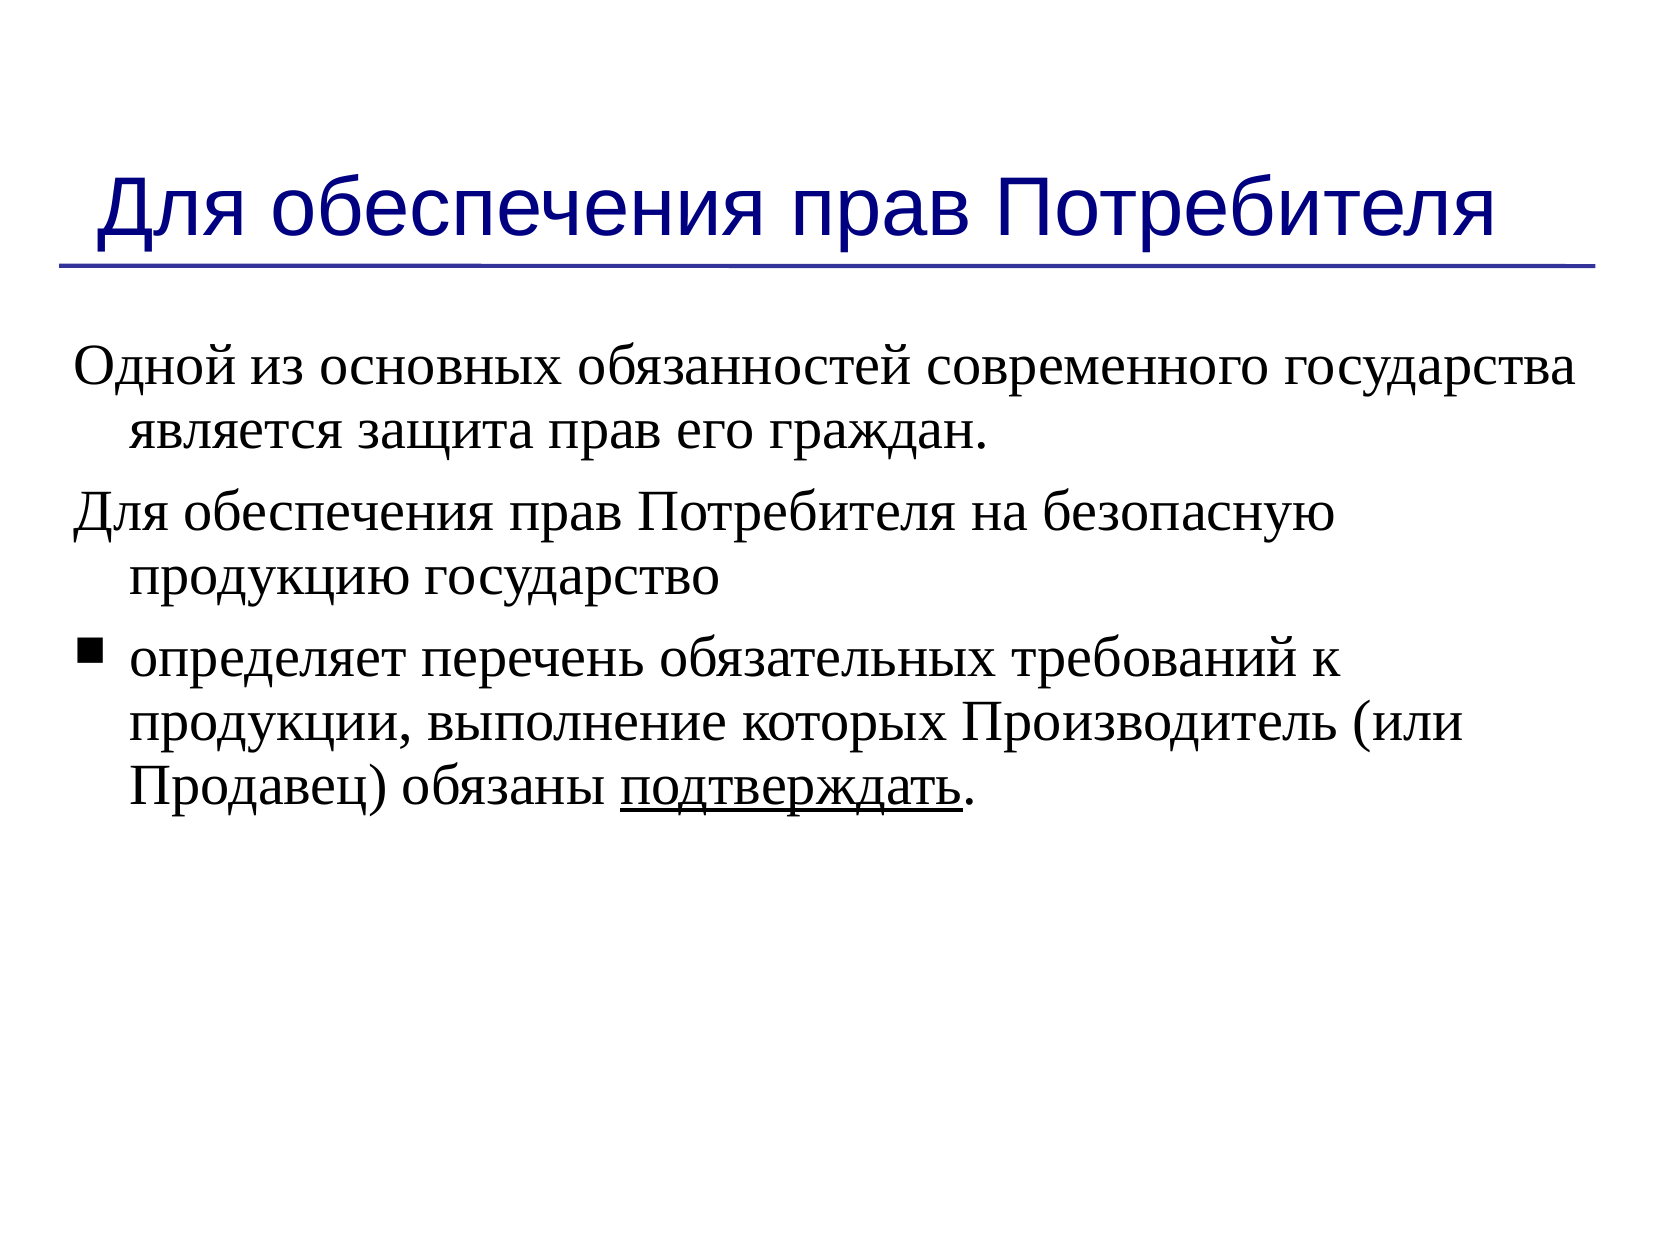

# Для обеспечения прав Потребителя
Одной из основных обязанностей современного государства является защита прав его граждан.
Для обеспечения прав Потребителя на безопасную продукцию государство
определяет перечень обязательных требований к продукции, выполнение которых Производитель (или Продавец) обязаны подтверждать.